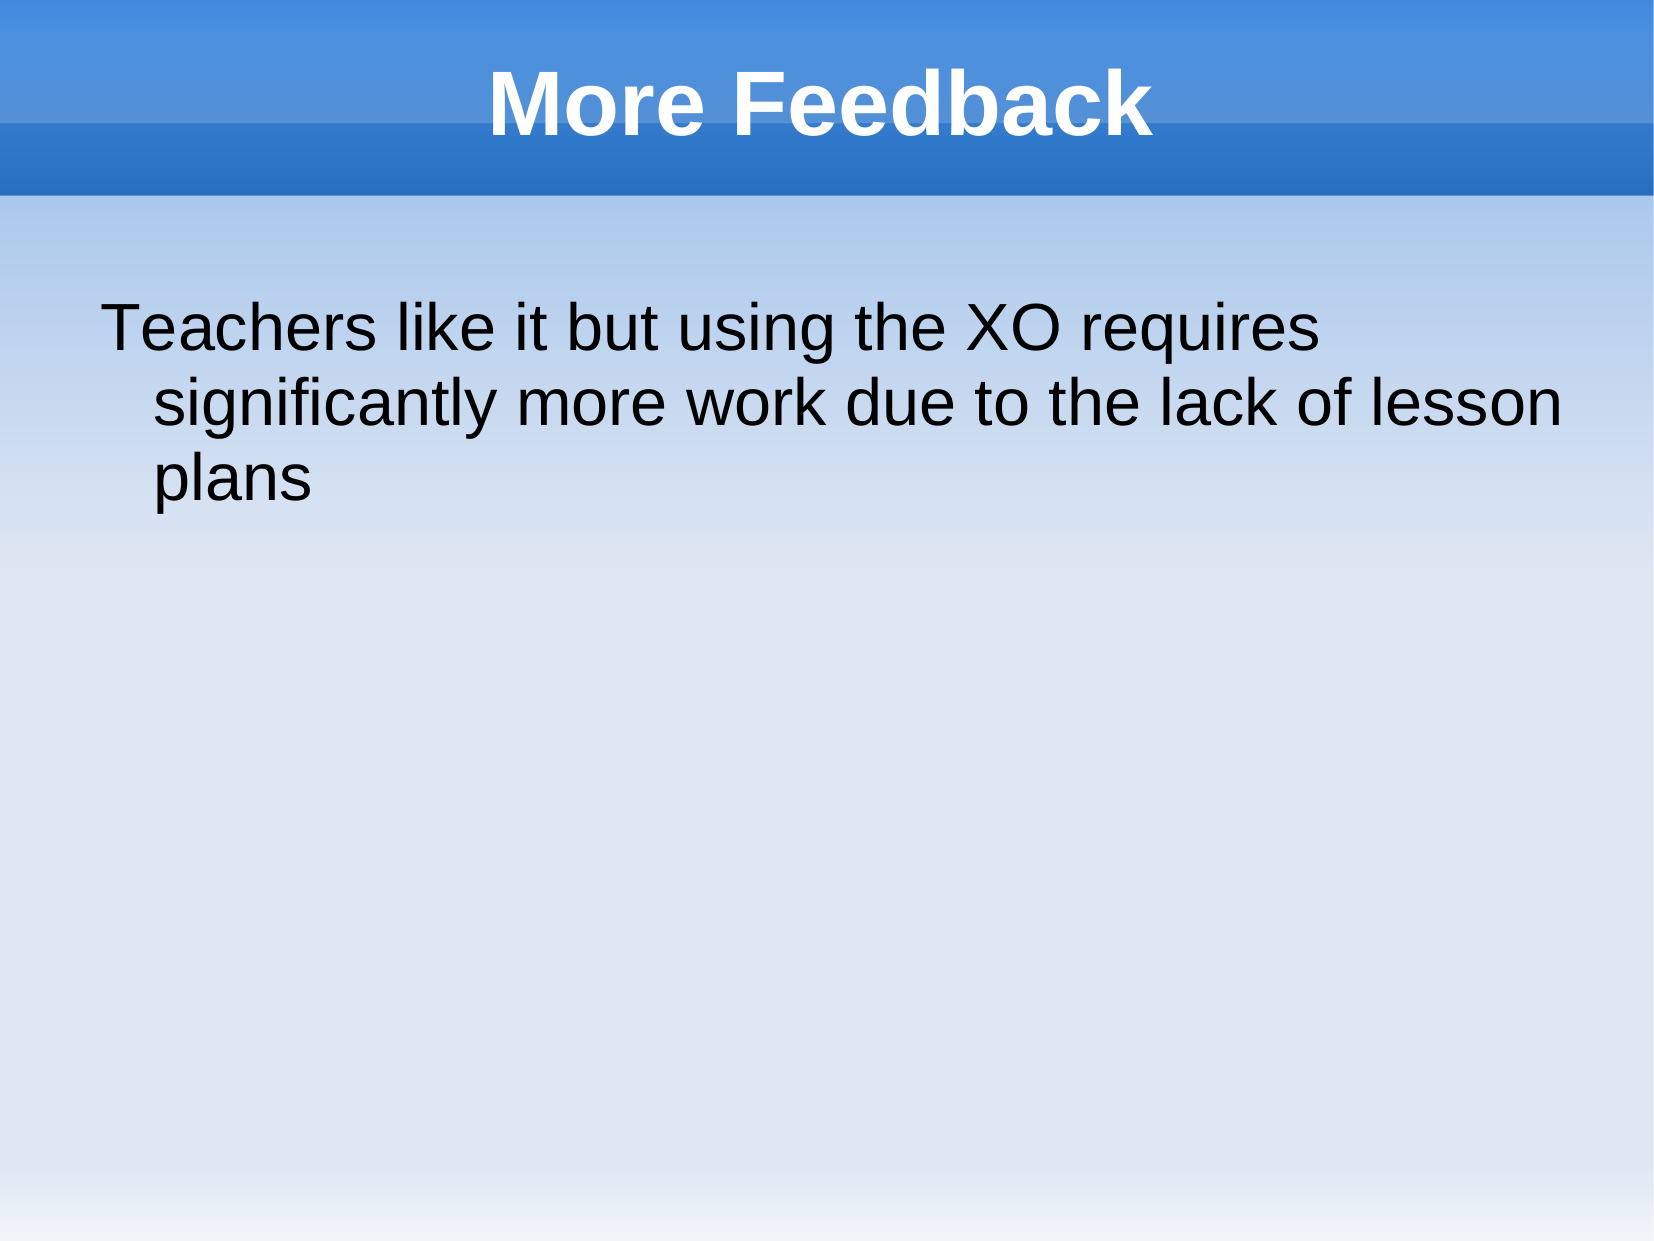

# More Feedback
Teachers like it but using the XO requires significantly more work due to the lack of lesson plans